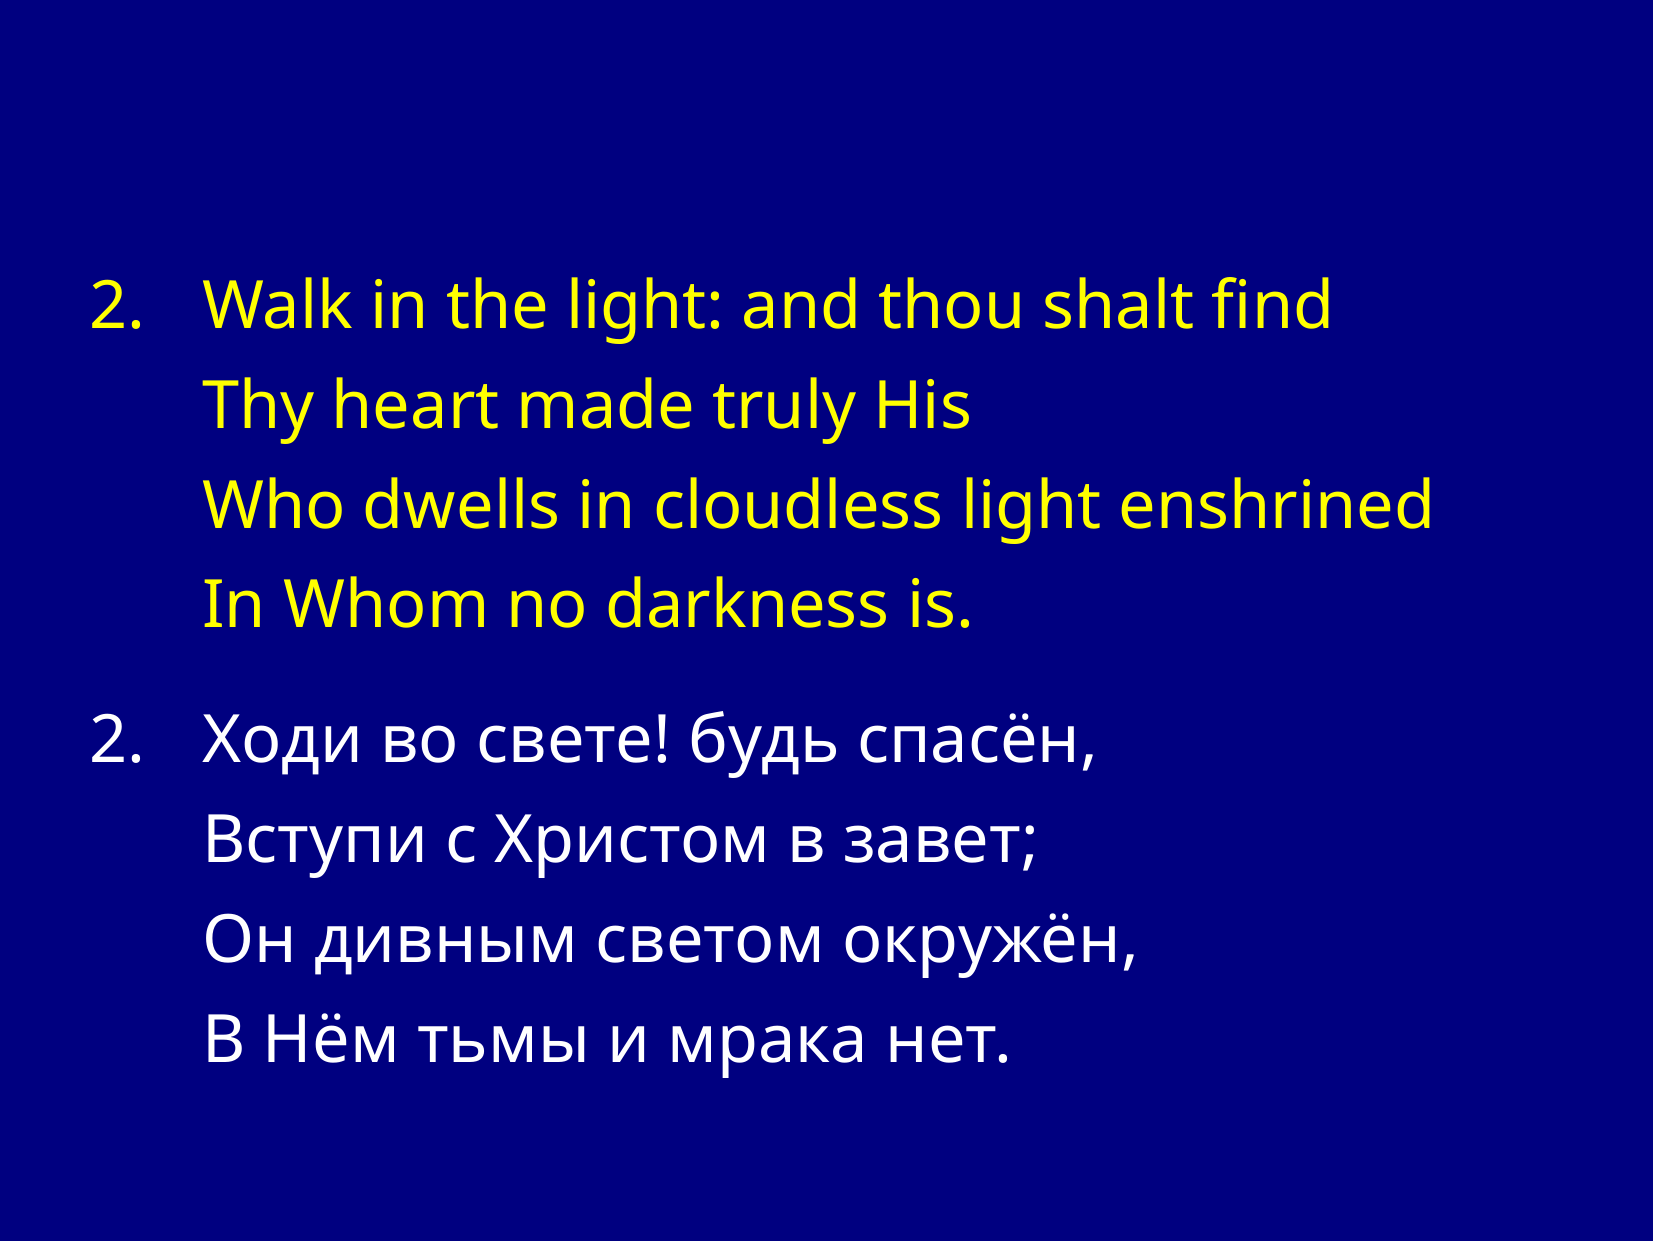

2.	Walk in the light: and thou shalt find
	Thy heart made truly His
	Who dwells in cloudless light enshrined
	In Whom no darkness is.
2.	Ходи во свете! будь спасён,
	Вступи с Христом в завет;
	Он дивным светом окружён,
	В Нём тьмы и мрака нет.